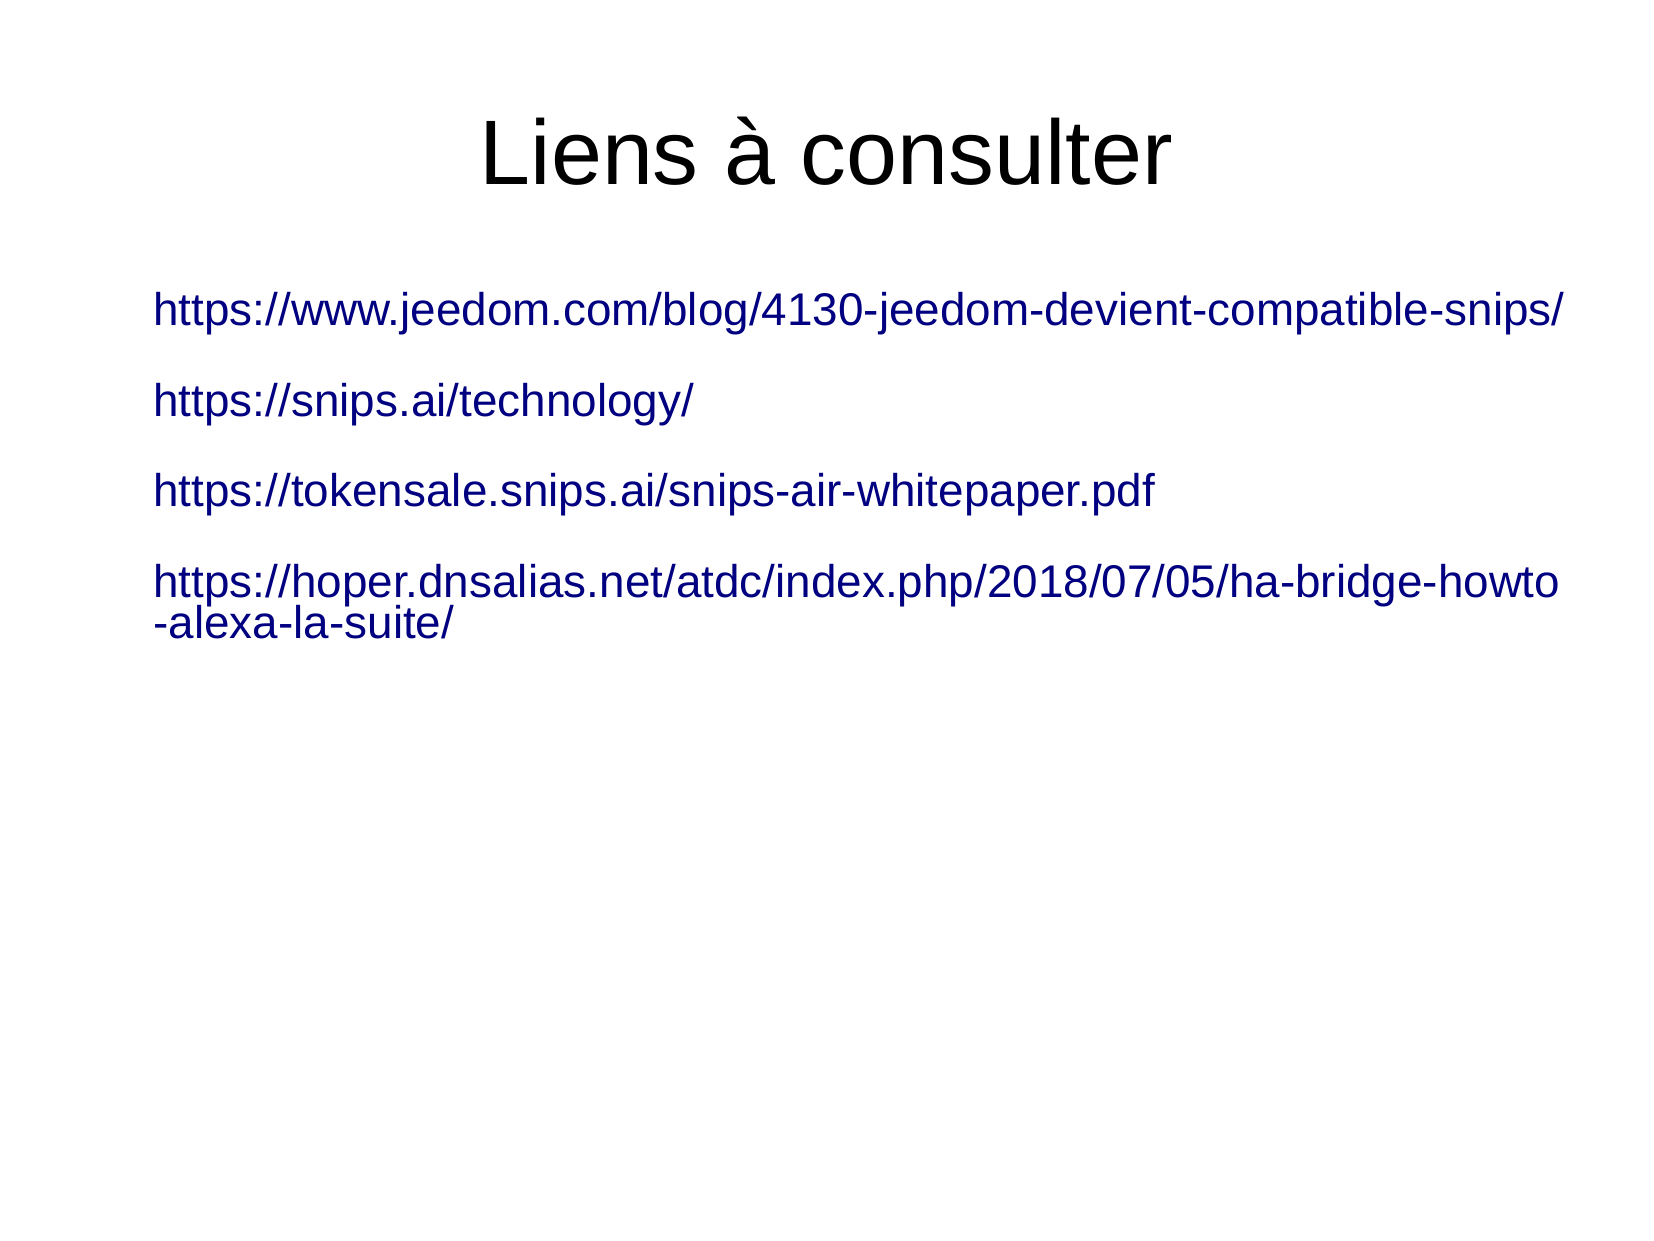

# Liens à consulter
https://www.jeedom.com/blog/4130-jeedom-devient-compatible-snips/
https://snips.ai/technology/
https://tokensale.snips.ai/snips-air-whitepaper.pdf
https://hoper.dnsalias.net/atdc/index.php/2018/07/05/ha-bridge-howto-alexa-la-suite/